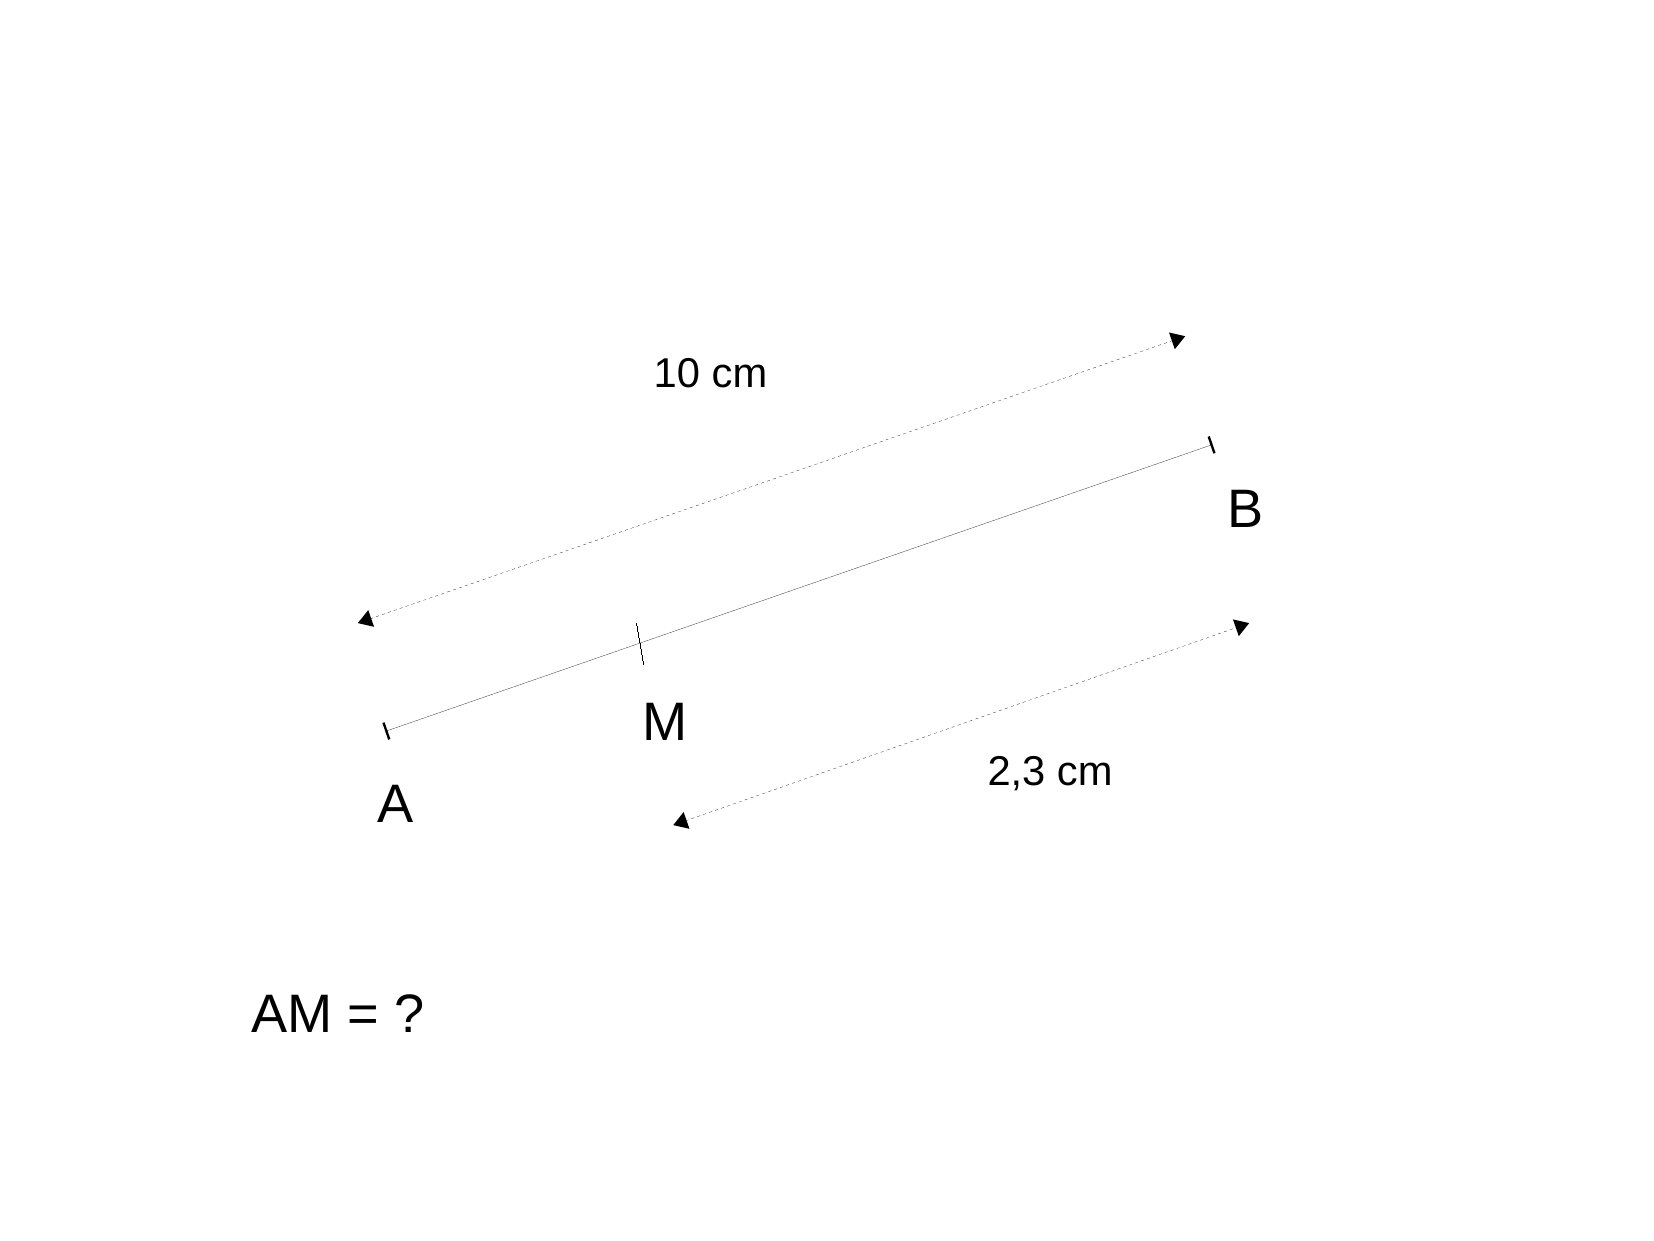

10 cm
B
M
2,3 cm
A
AM = ?